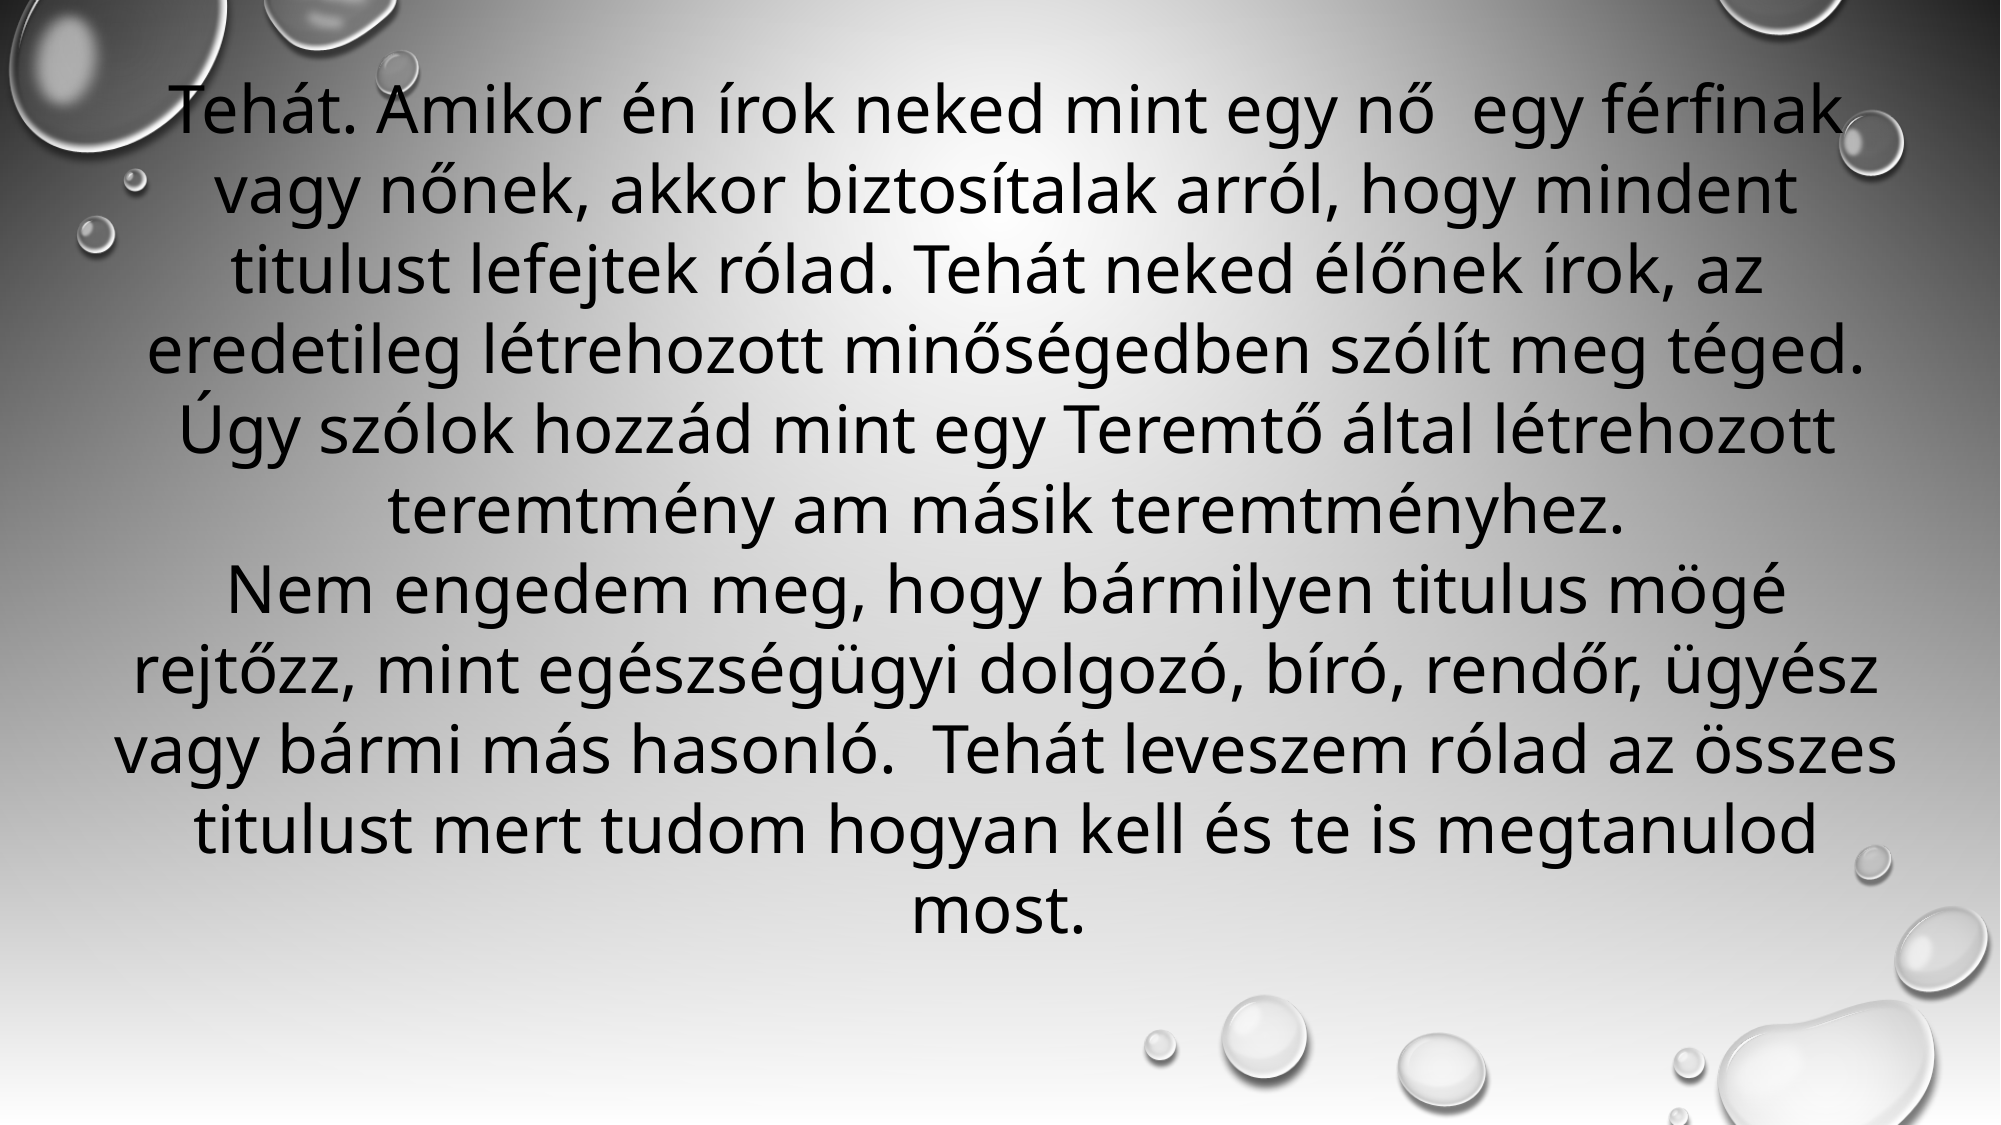

Tehát. Amikor én írok neked mint egy nő egy férfinak vagy nőnek, akkor biztosítalak arról, hogy mindent titulust lefejtek rólad. Tehát neked élőnek írok, az eredetileg létrehozott minőségedben szólít meg téged.
Úgy szólok hozzád mint egy Teremtő által létrehozott teremtmény am másik teremtményhez.
Nem engedem meg, hogy bármilyen titulus mögé rejtőzz, mint egészségügyi dolgozó, bíró, rendőr, ügyész vagy bármi más hasonló. Tehát leveszem rólad az összes titulust mert tudom hogyan kell és te is megtanulod most.